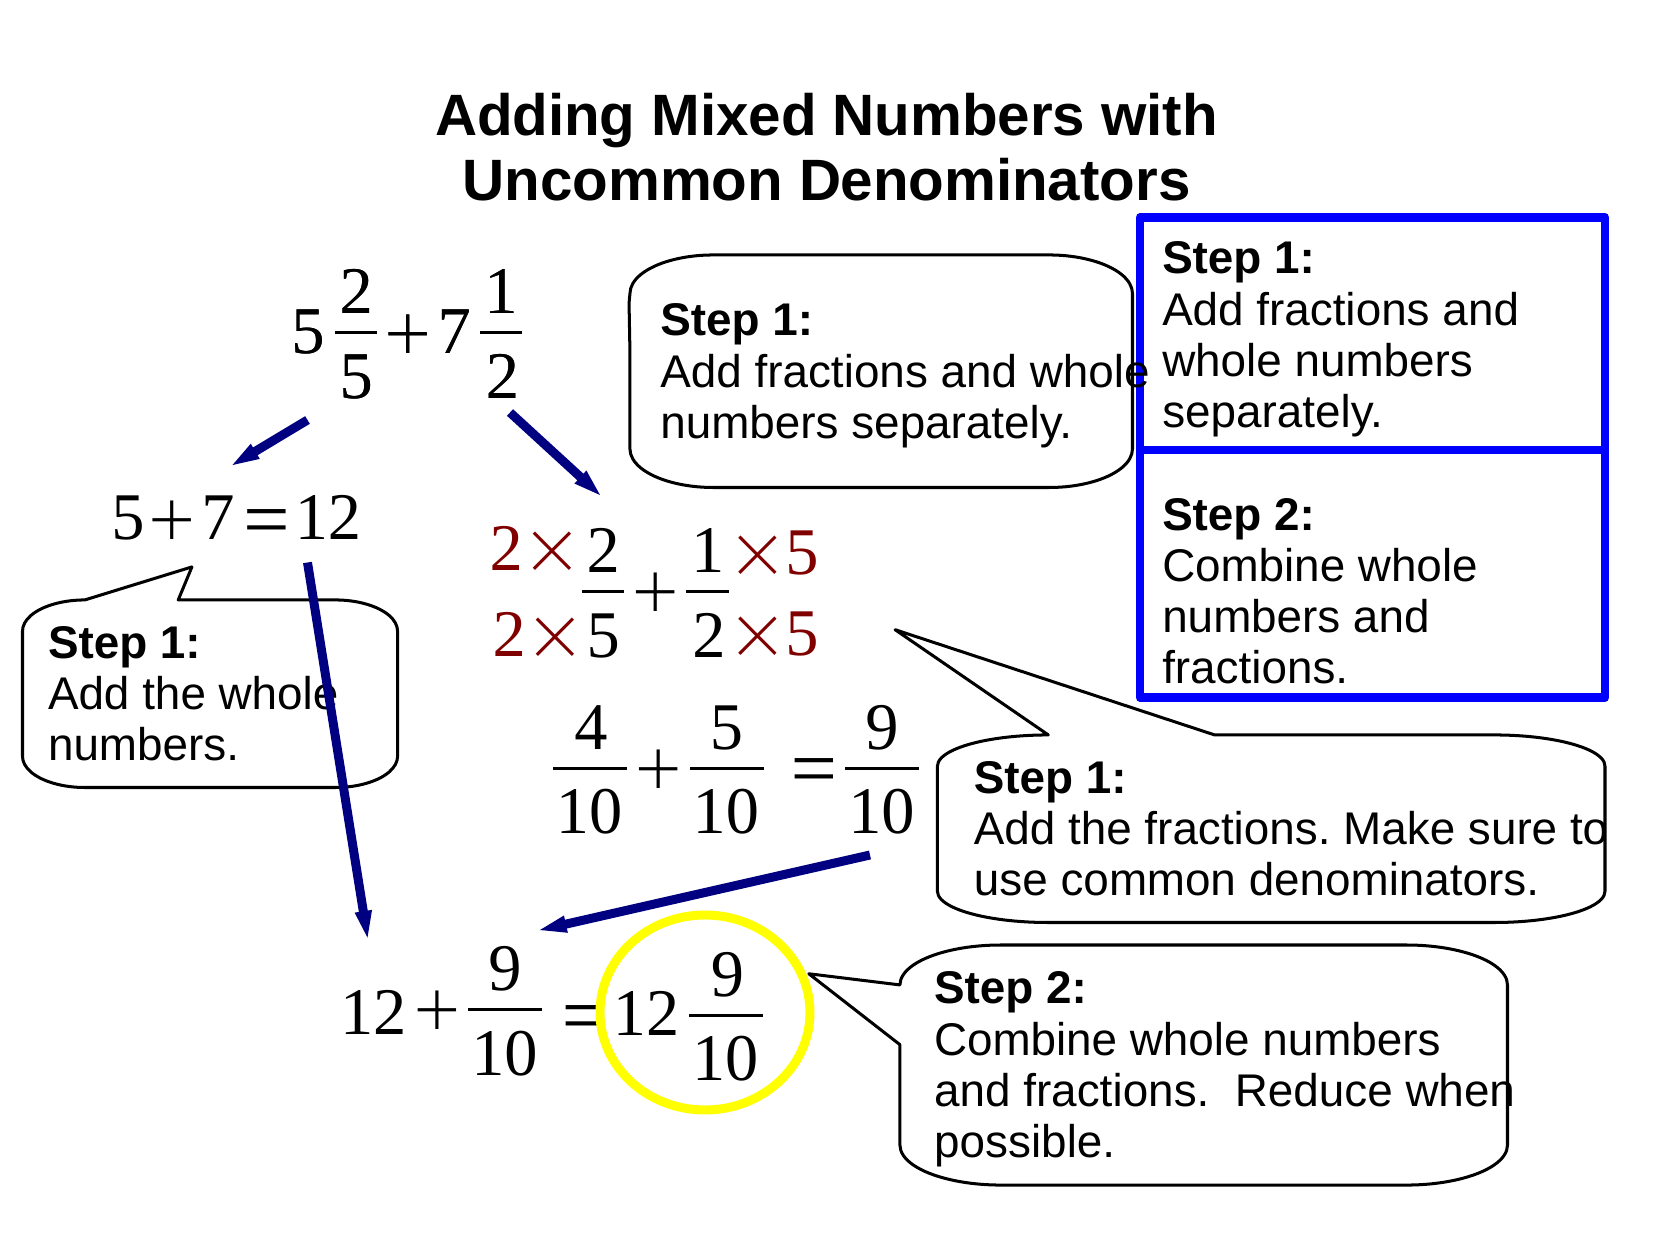

Adding Mixed Numbers with Uncommon Denominators
Step 1:
Add fractions and whole numbers separately.
Step 2:
Combine whole numbers and fractions.
Step 1:
Add fractions and whole
numbers separately.
Step 1:
Add the whole
numbers.
Step 1:
Add the fractions. Make sure to
use common denominators.
Step 2:
Combine whole numbers
and fractions. Reduce when
possible.